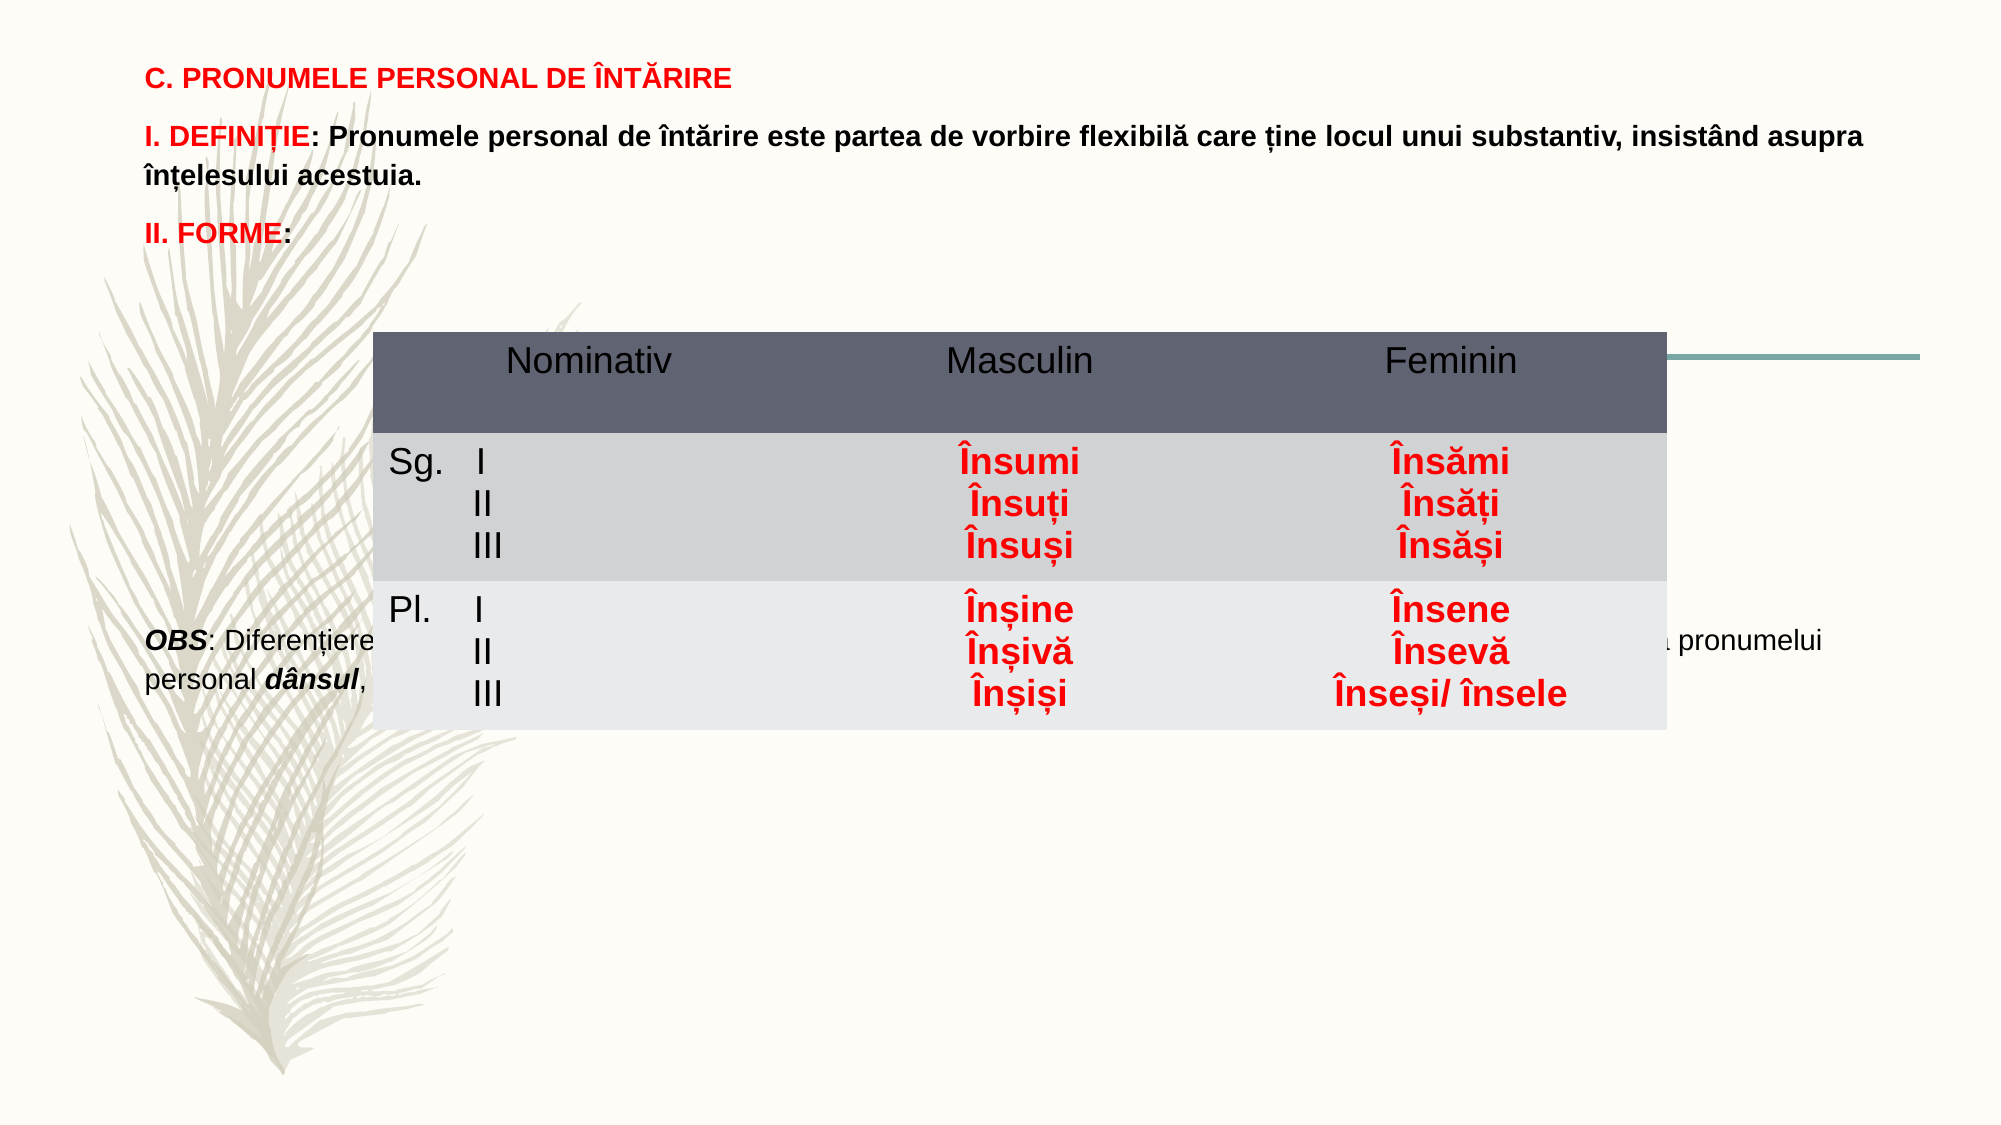

# C. PRONUMELE PERSONAL DE ÎNTĂRIRE
I. DEFINIȚIE: Pronumele personal de întărire este partea de vorbire flexibilă care ține locul unui substantiv, insistând asupra înțelesului acestuia.
II. FORME:
OBS: Diferențierea de gen și număr se face prin vocala mediană din pronumele de întărire, asemănătoare cu aceea a pronumelui personal dânsul, dânsa, dânșii, dânsele, după care urmează terminația pronominală: -mi, -ți, -și, -ne, -vă, -și
| Nominativ | Masculin | Feminin |
| --- | --- | --- |
| Sg. I II III | Însumi Însuți Însuși | Însămi Însăți Însăși |
| Pl. I II III | Înșine Înșivă Înșiși | Însene Însevă Înseși/ însele |